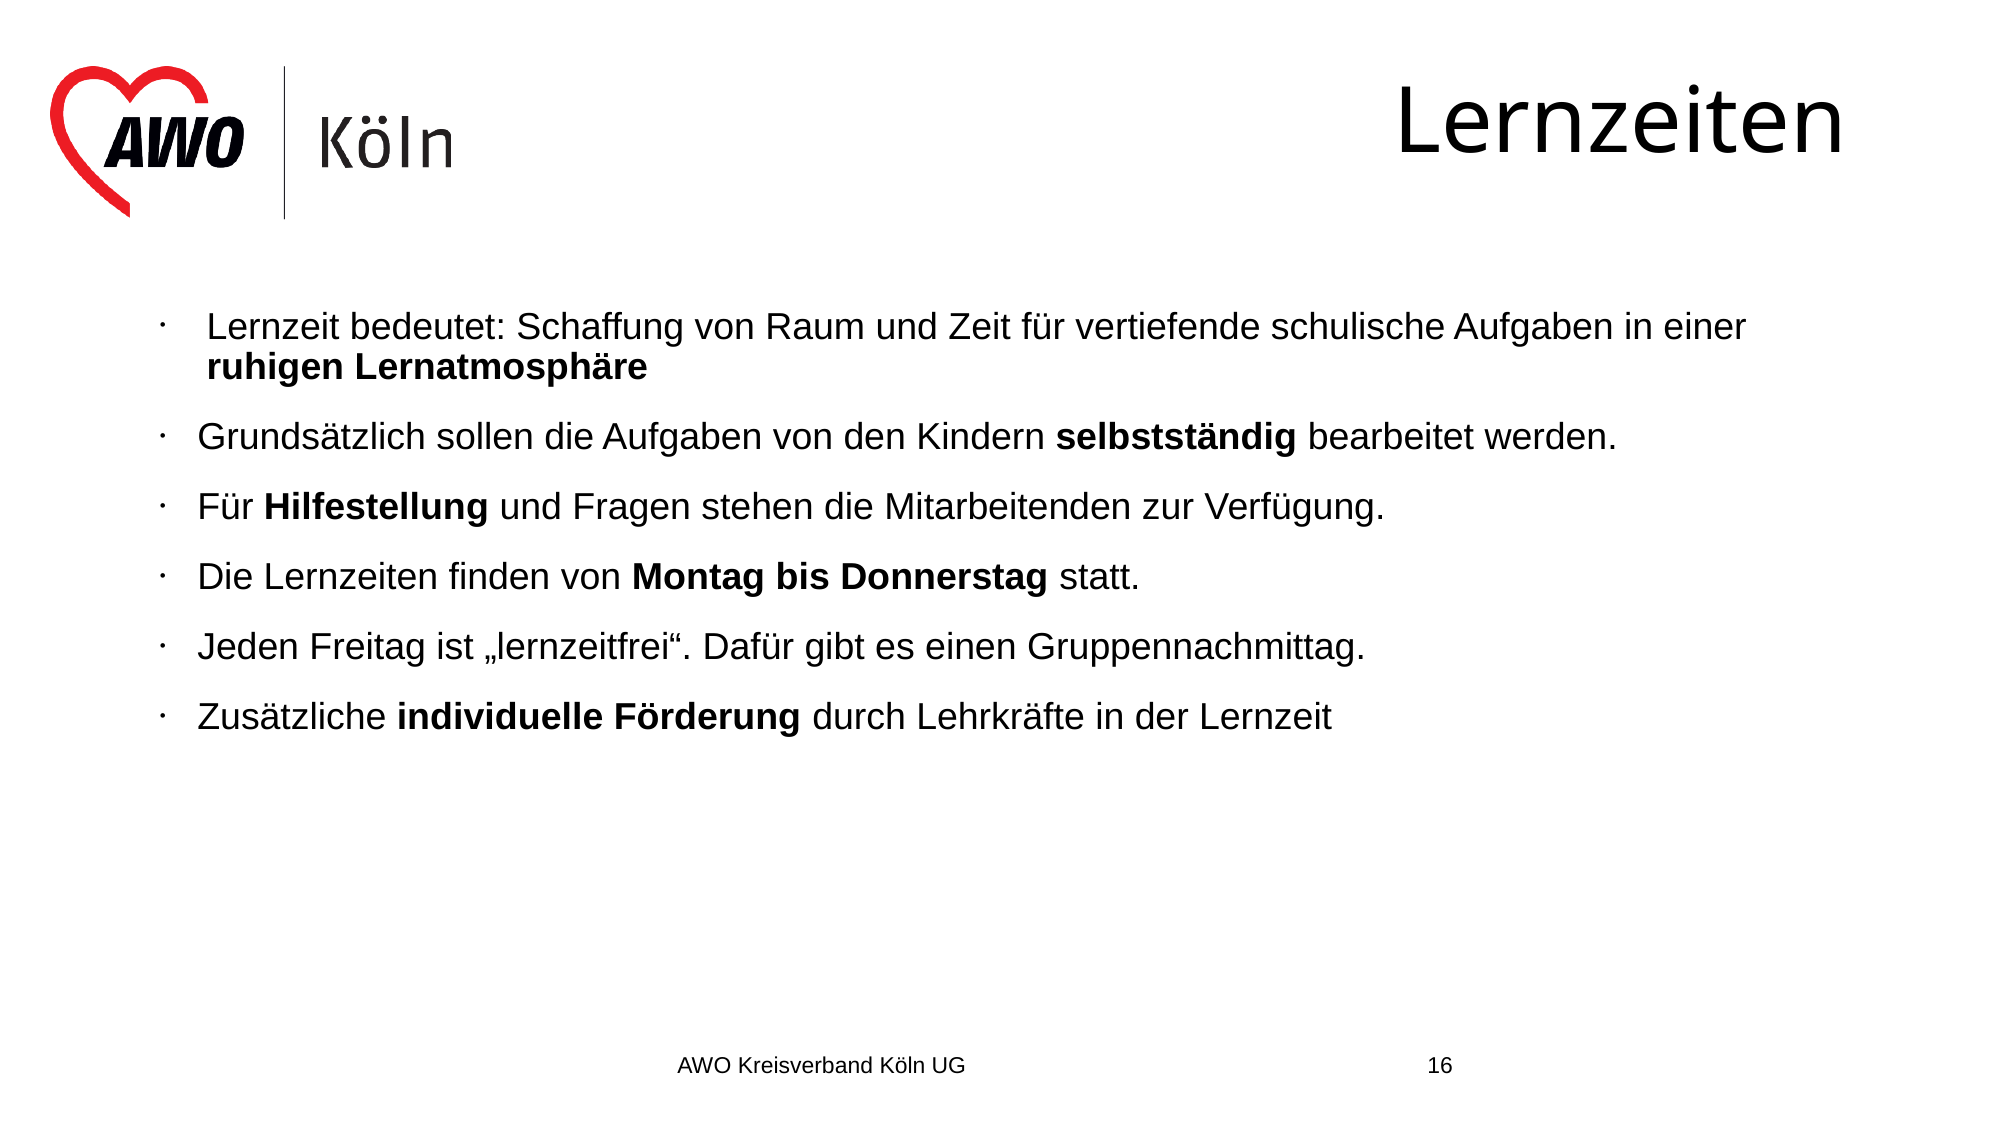

Lernzeiten
# Lernzeit bedeutet: Schaffung von Raum und Zeit für vertiefende schulische Aufgaben in einer ruhigen Lernatmosphäre
Grundsätzlich sollen die Aufgaben von den Kindern selbstständig bearbeitet werden.
Für Hilfestellung und Fragen stehen die Mitarbeitenden zur Verfügung.
Die Lernzeiten finden von Montag bis Donnerstag statt.
Jeden Freitag ist „lernzeitfrei“. Dafür gibt es einen Gruppennachmittag.
Zusätzliche individuelle Förderung durch Lehrkräfte in der Lernzeit
AWO Kreisverband Köln UG